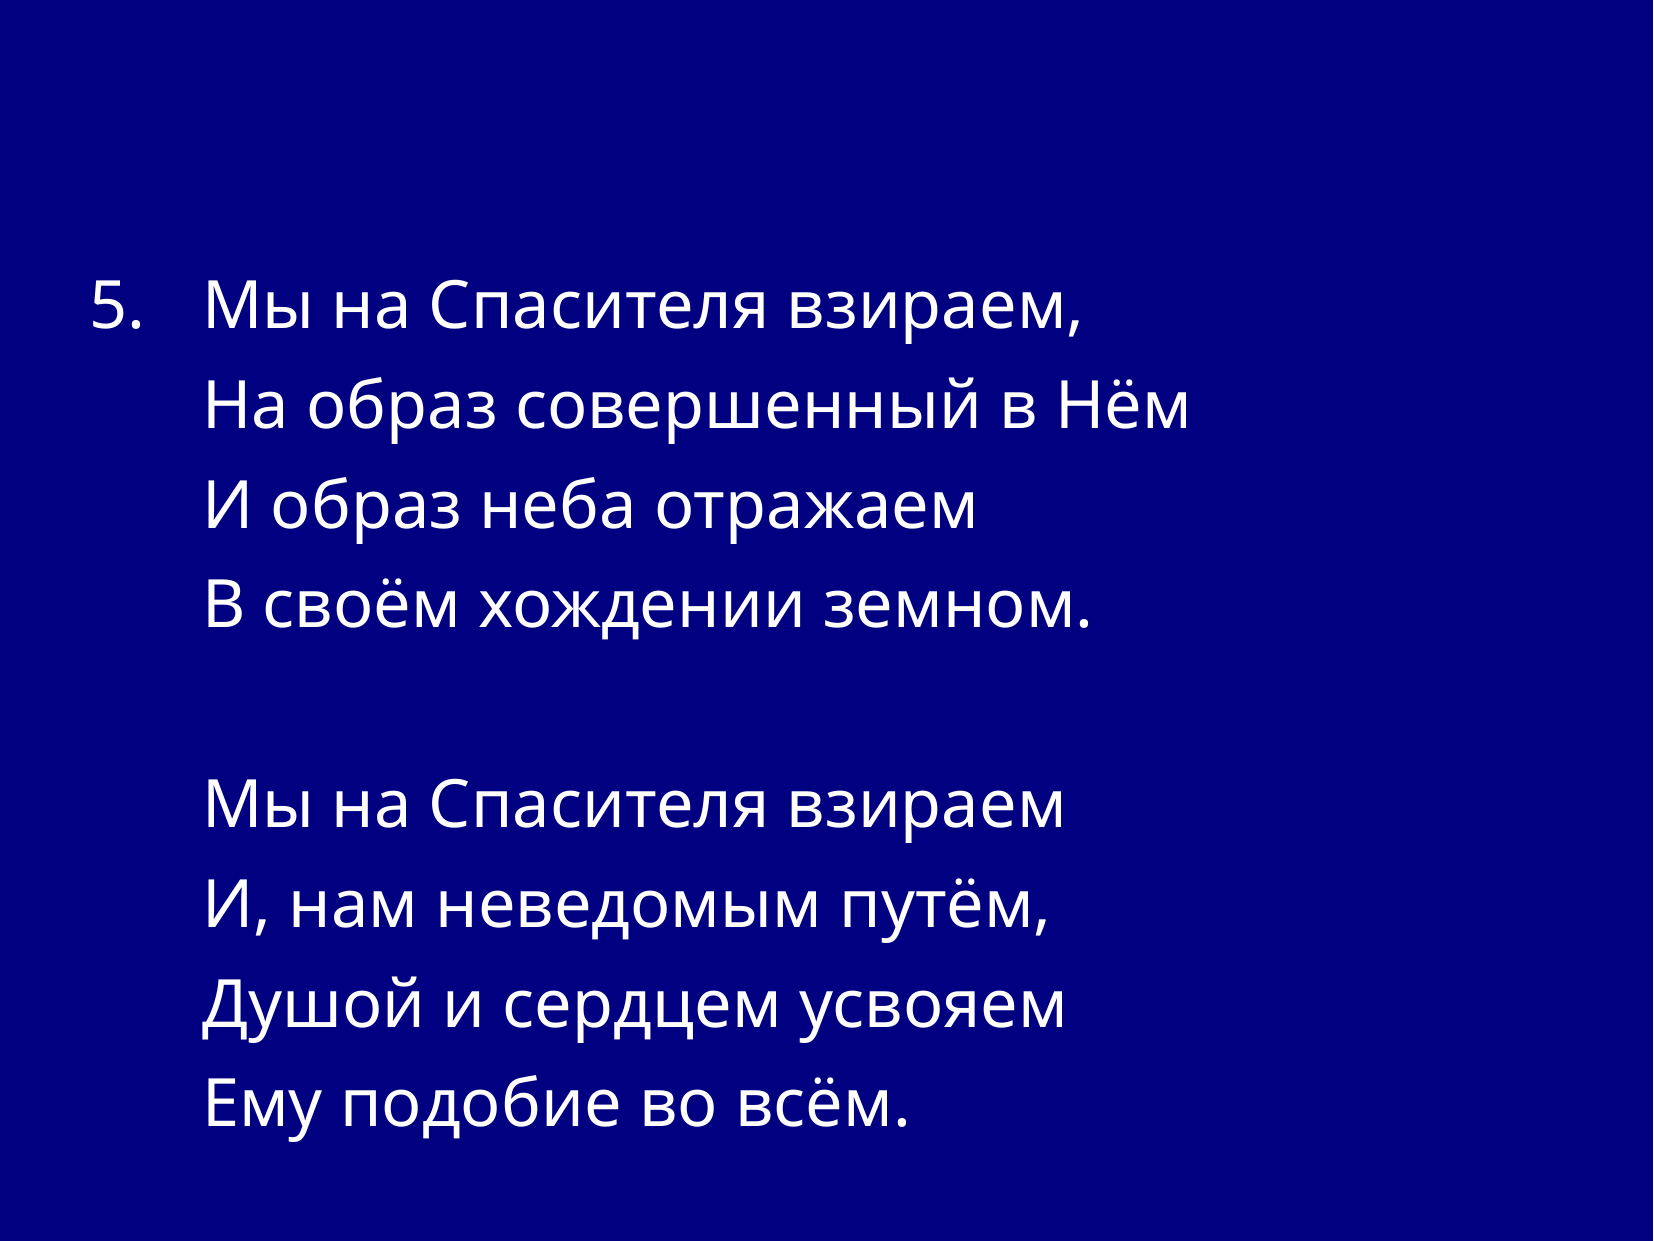

5.	Мы на Спасителя взираем,
	На образ совершенный в Нём
	И образ неба отражаем
	В своём хождении земном.
	Мы на Спасителя взираем
	И, нам неведомым путём,
	Душой и сердцем усвояем
	Ему подобие во всём.